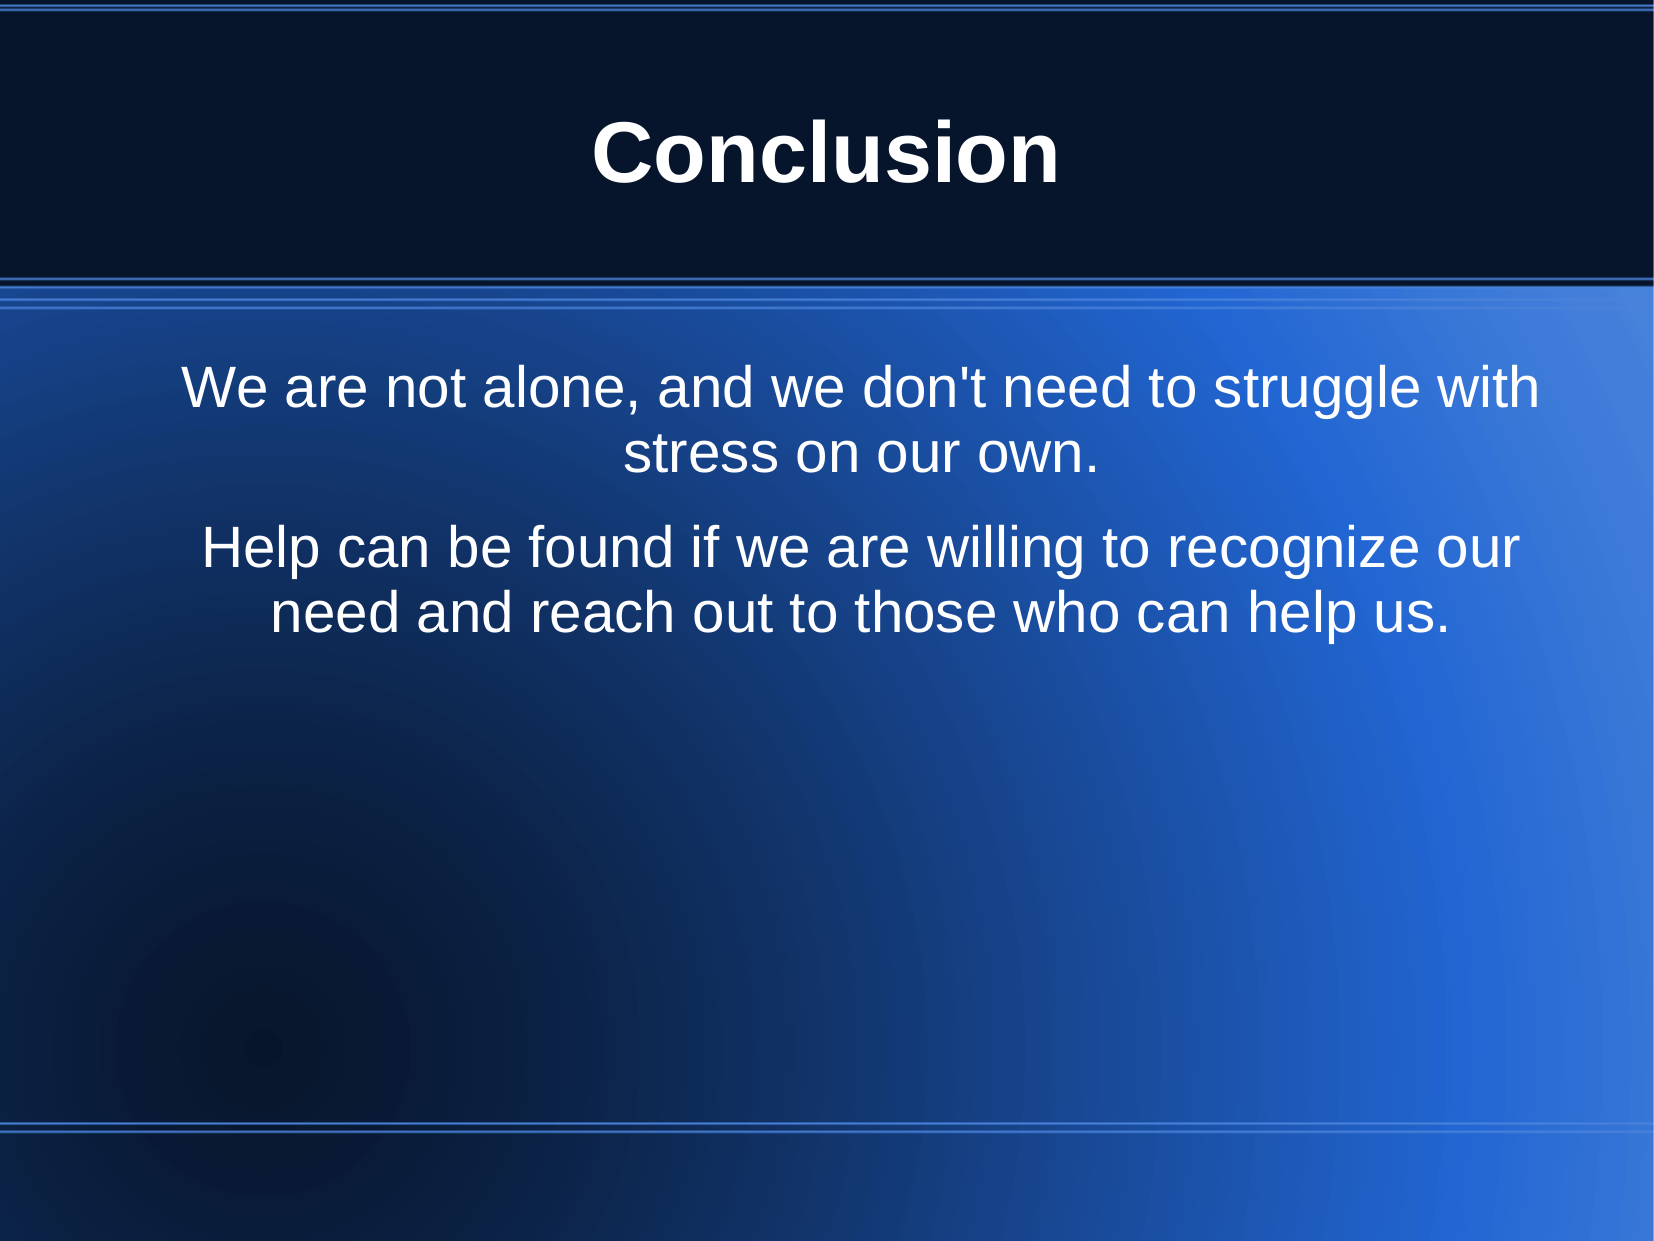

# Conclusion
We are not alone, and we don't need to struggle with stress on our own.
Help can be found if we are willing to recognize our need and reach out to those who can help us.